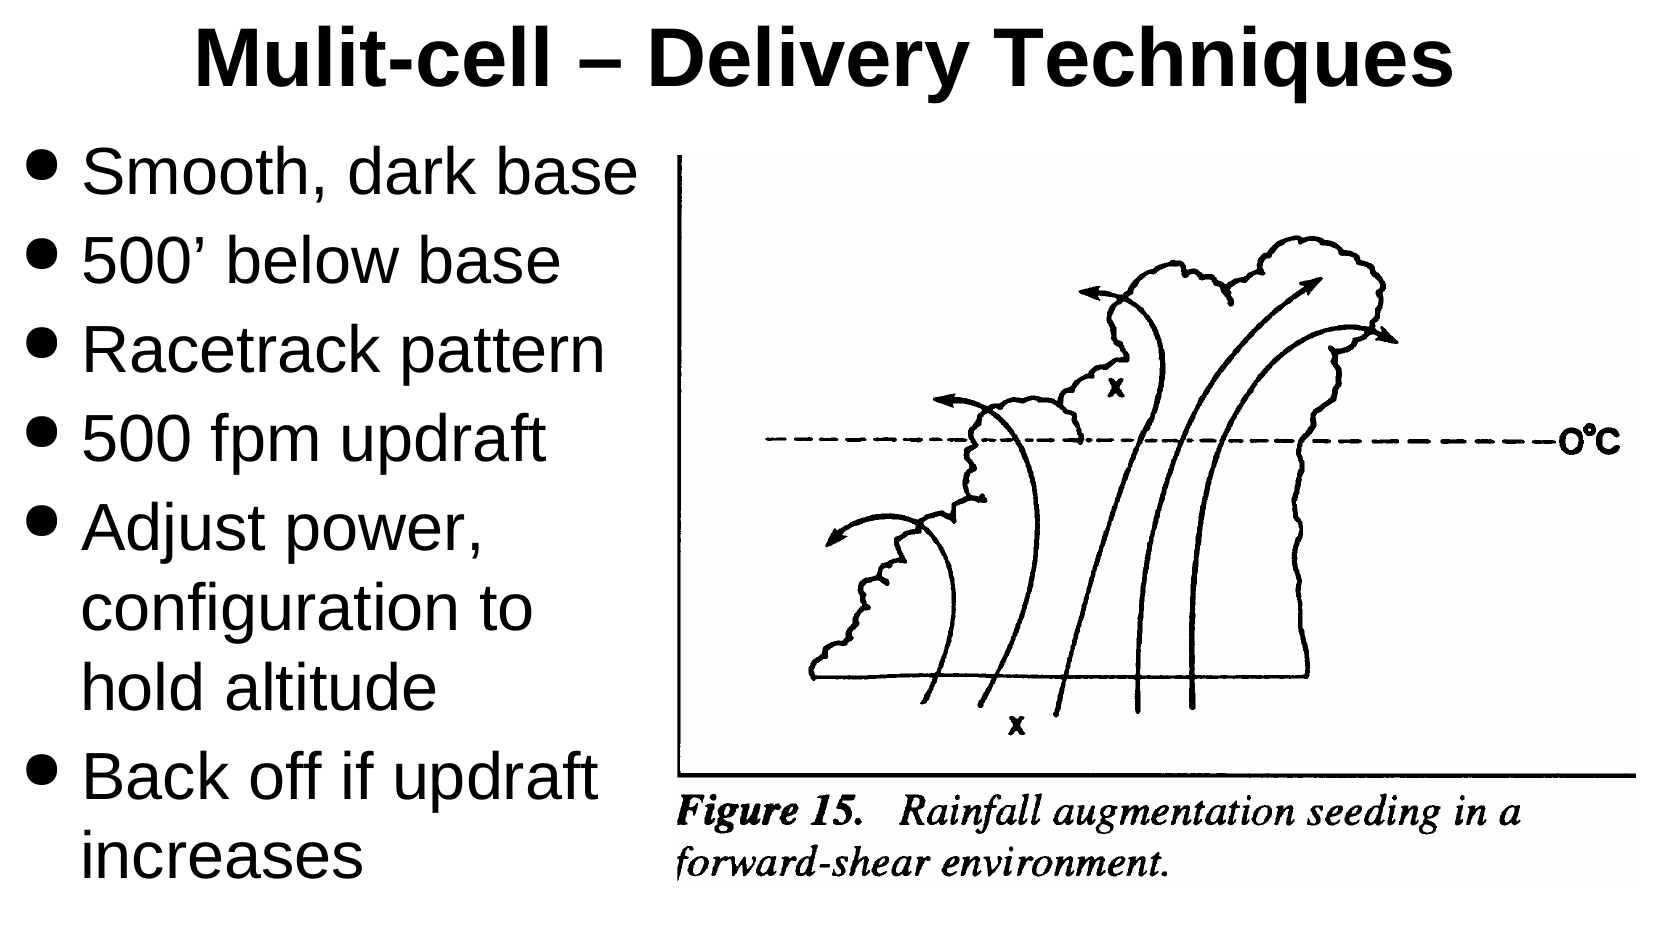

# Mulit-cell – Delivery Techniques
 Smooth, dark base
 500’ below base
 Racetrack pattern
 500 fpm updraft
 Adjust power, configuration to hold altitude
 Back off if updraft increases